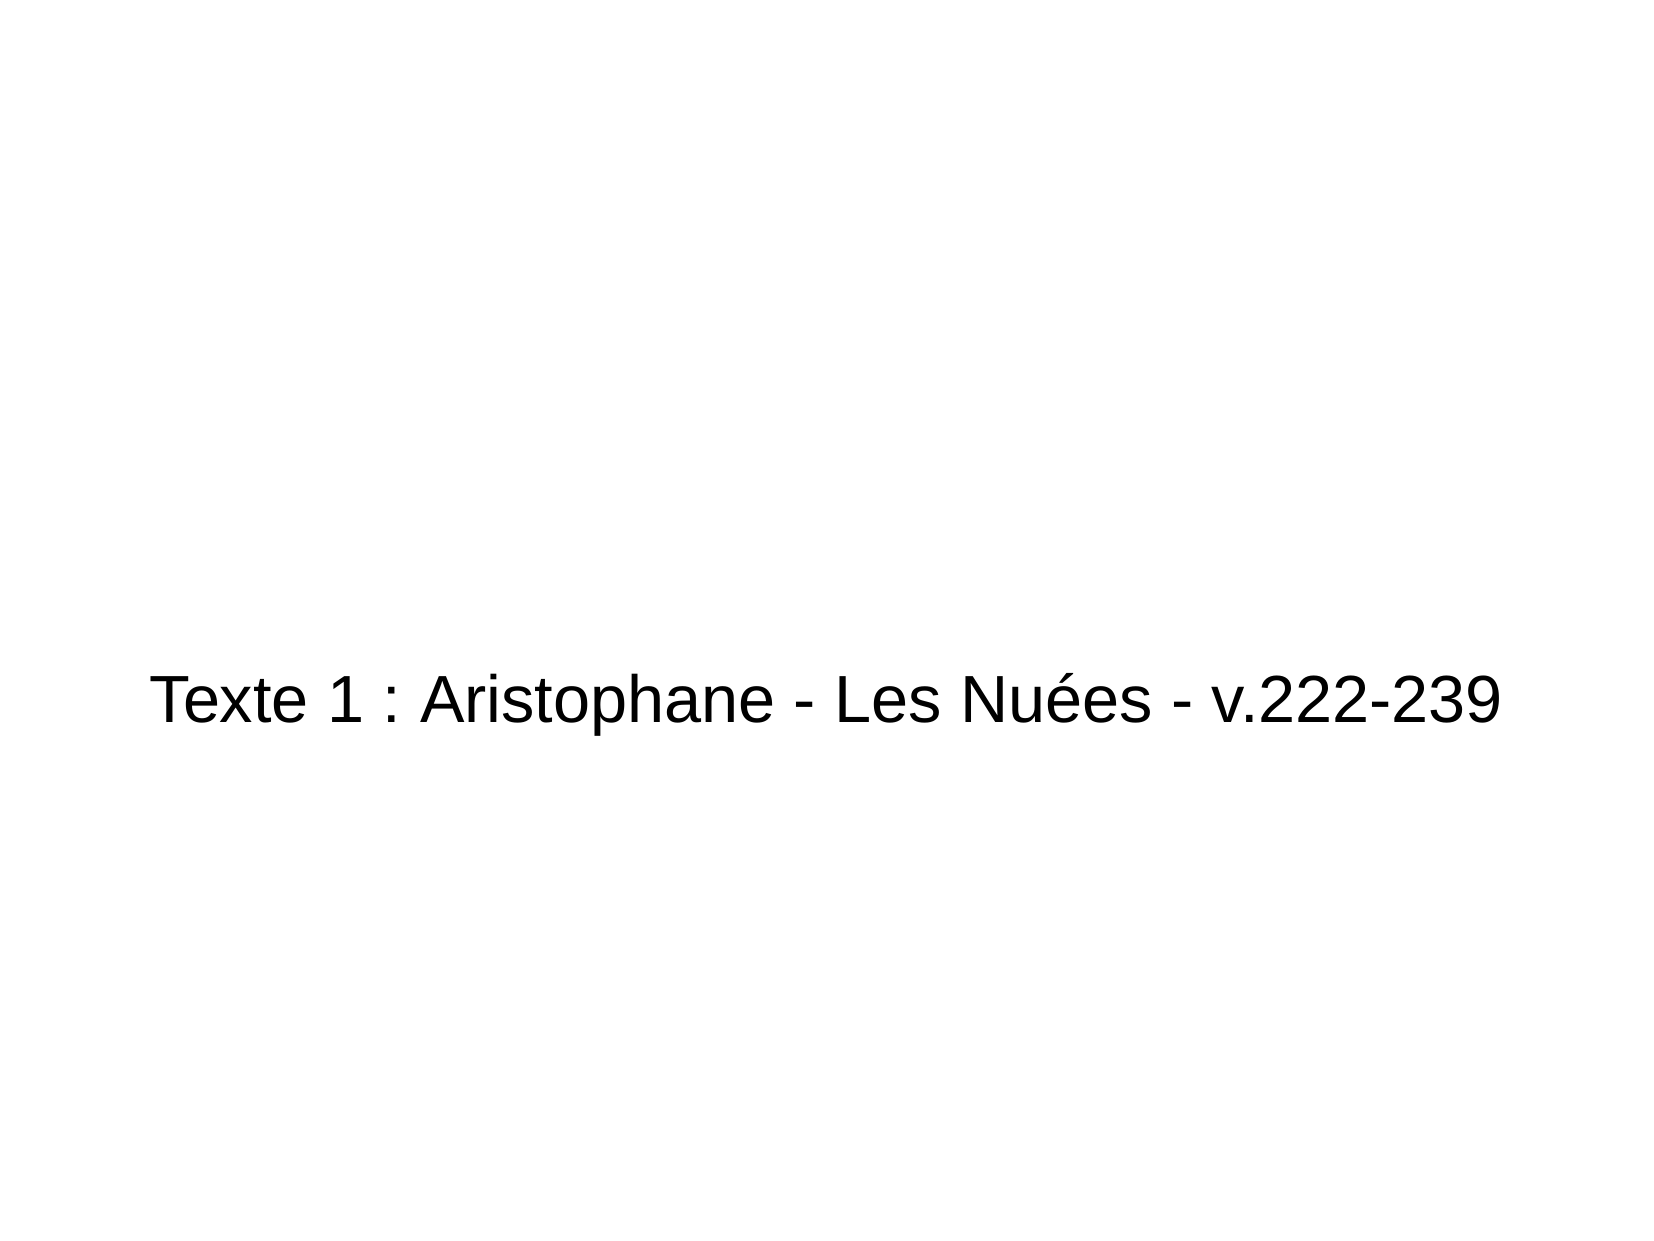

# Texte 1 : Aristophane - Les Nuées - v.222-239